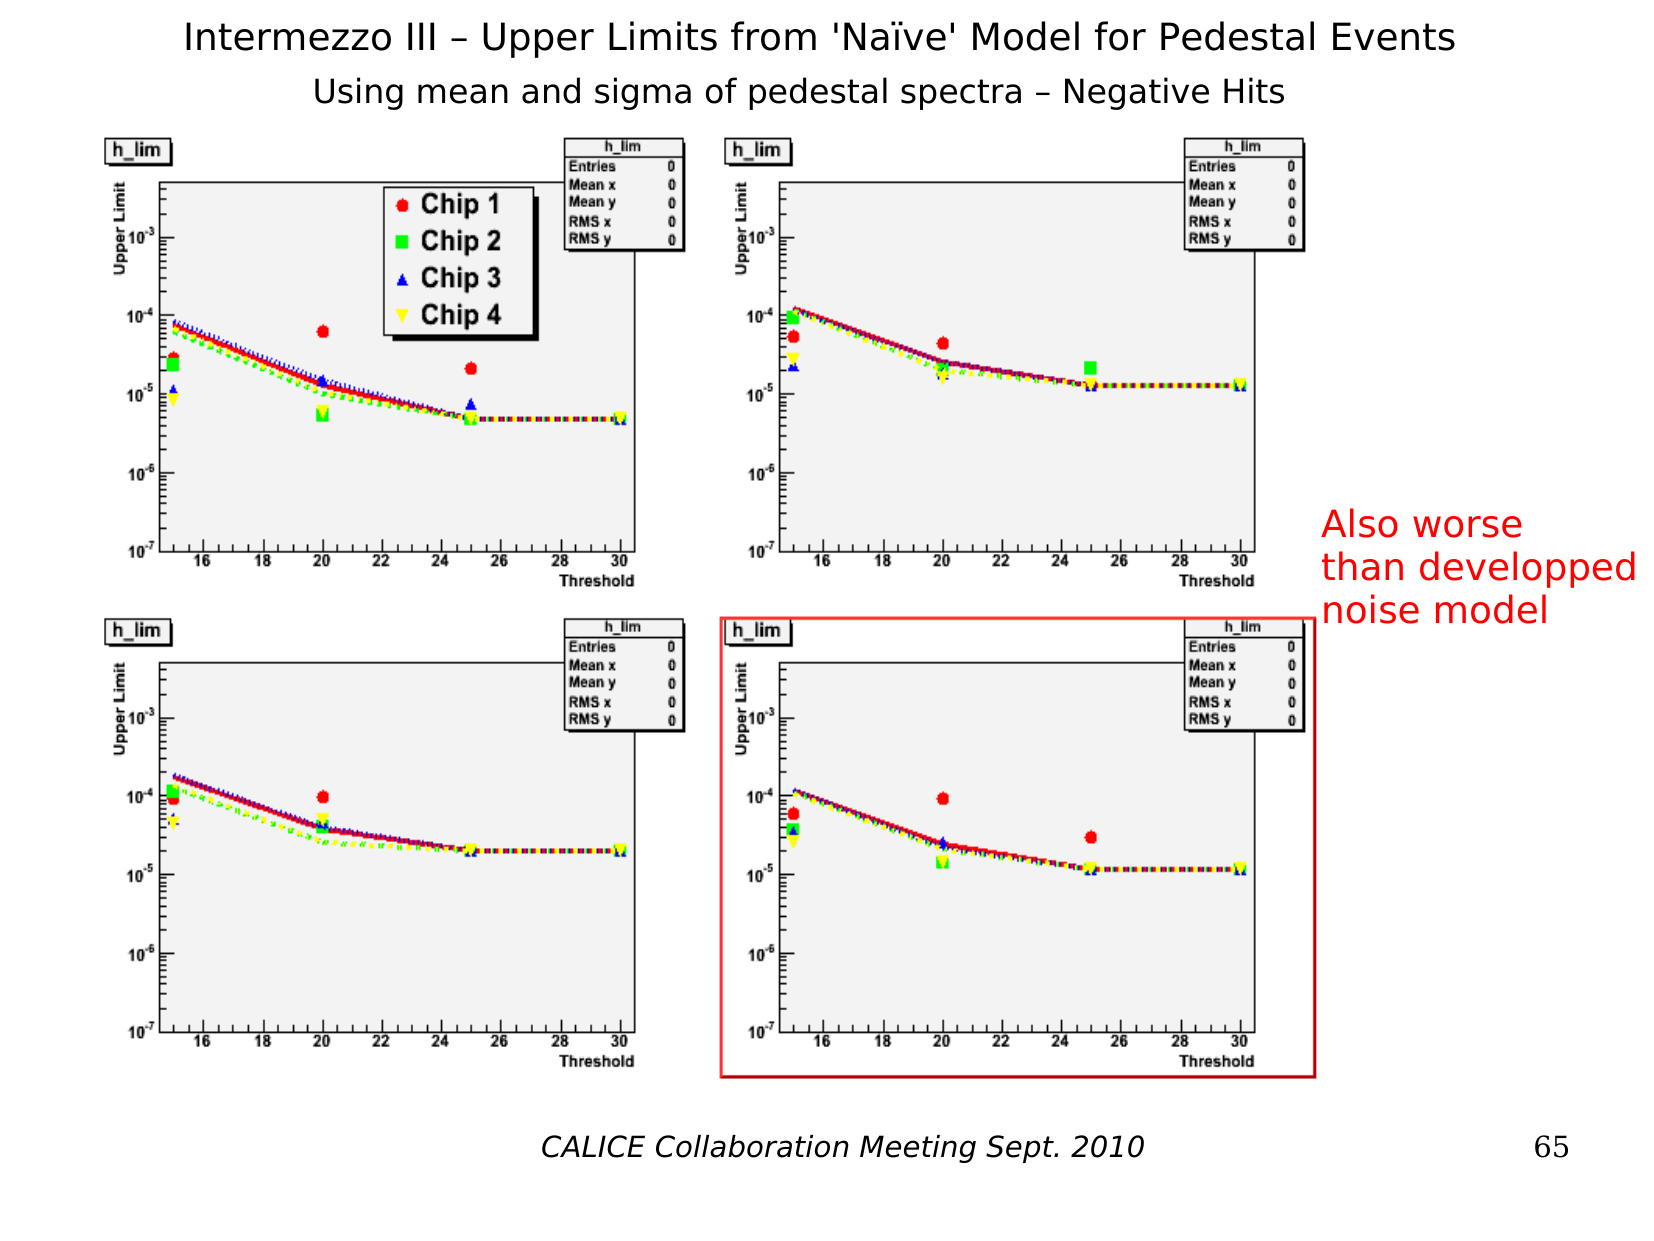

Intermezzo III – Upper Limits from 'Naïve' Model for Pedestal Events
Using mean and sigma of pedestal spectra – Negative Hits
Also worse
than developped
noise model
65